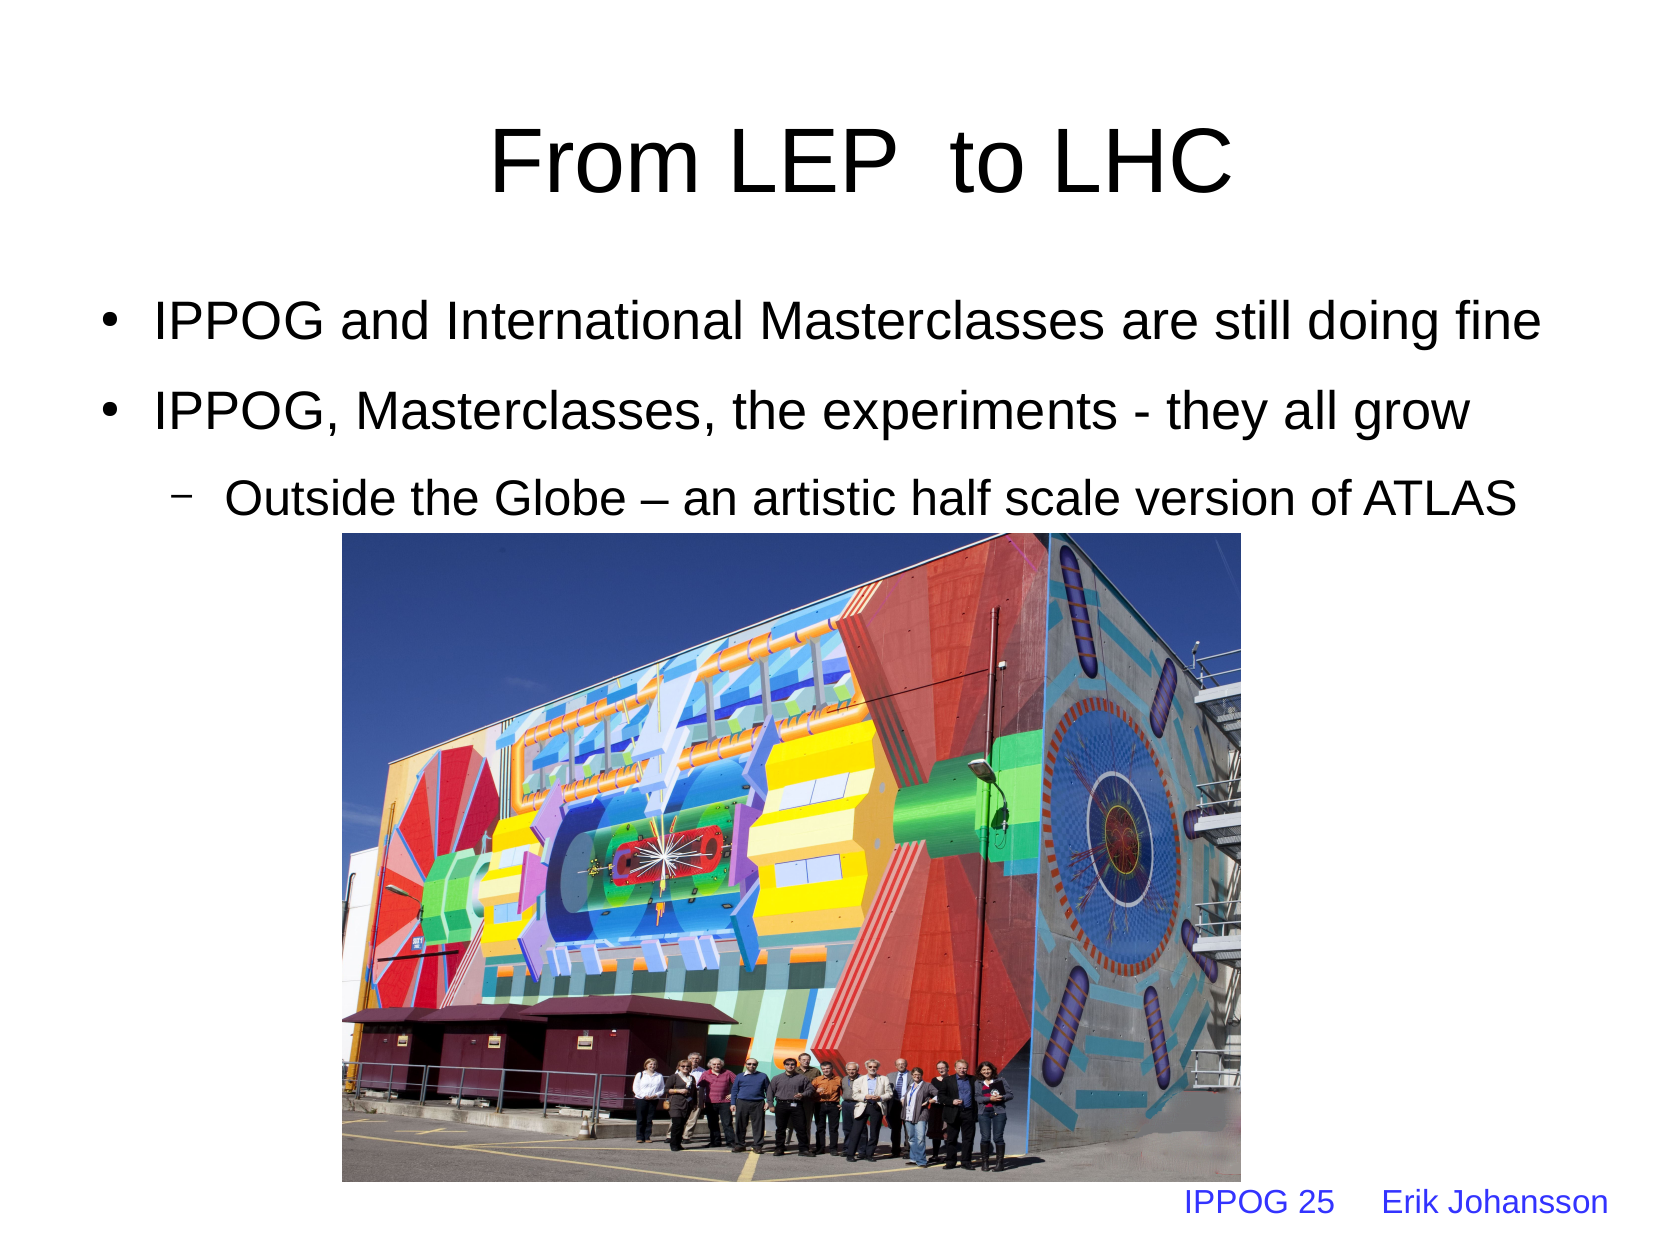

# From LEP to LHC
IPPOG and International Masterclasses are still doing fine
IPPOG, Masterclasses, the experiments - they all grow
Outside the Globe – an artistic half scale version of ATLAS
IPPOG 25 Erik Johansson